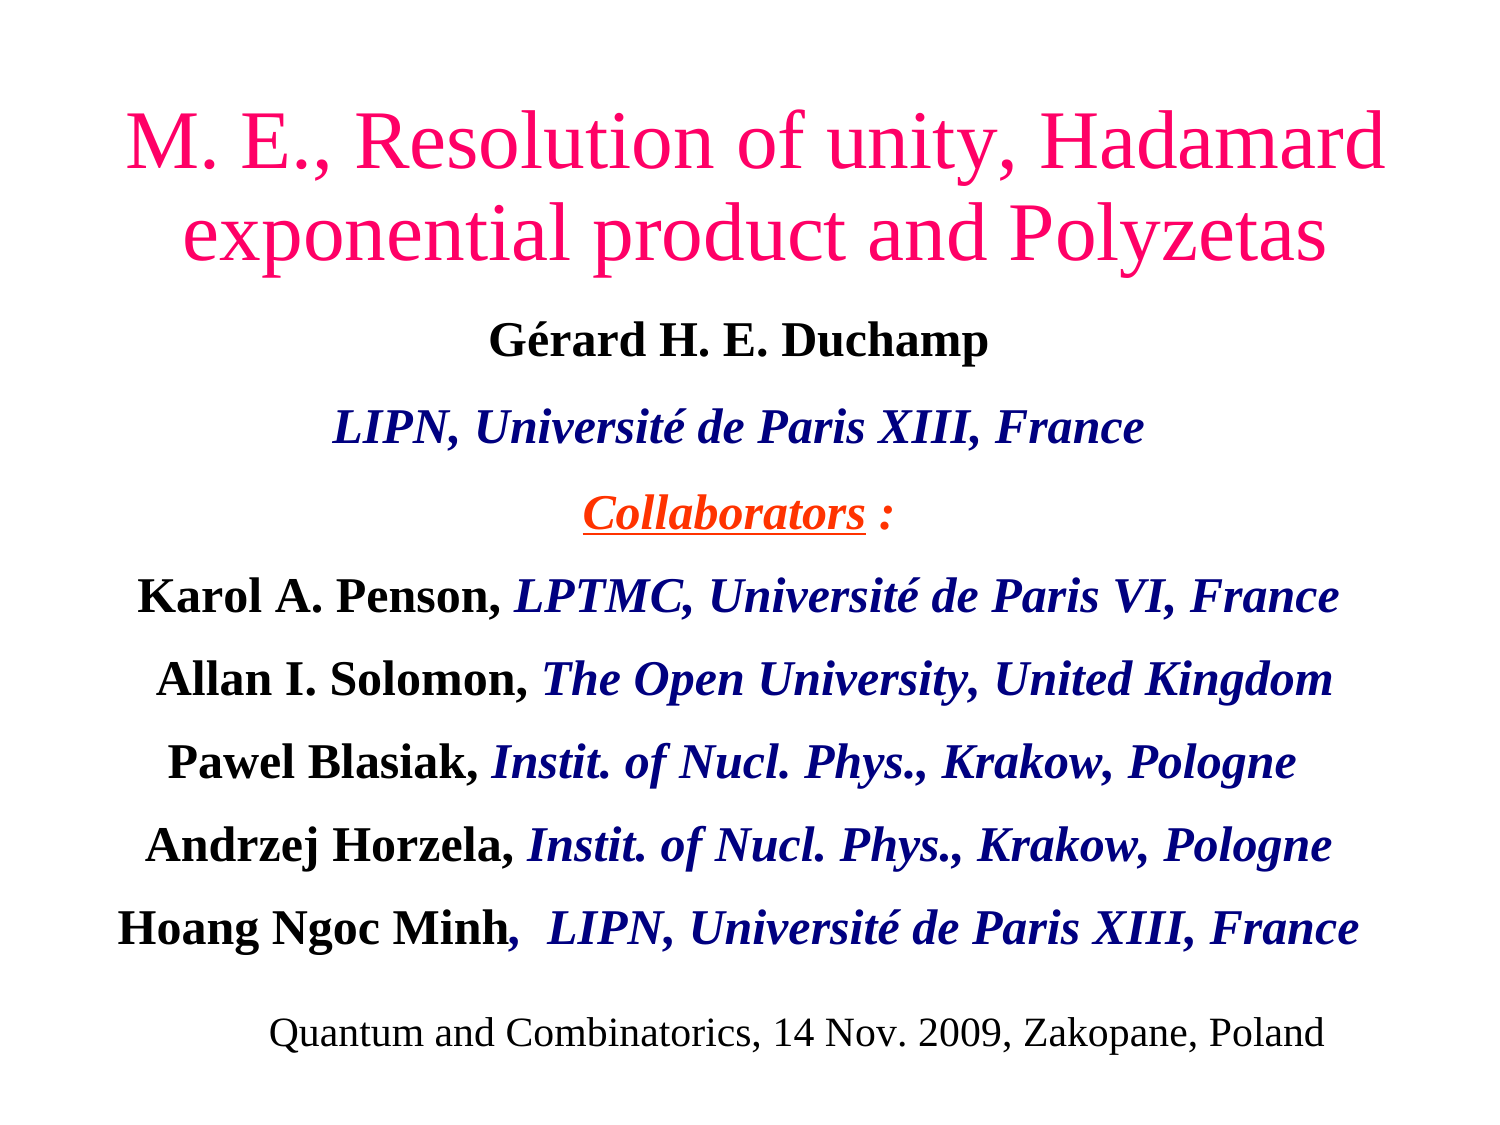

# M. E., Resolution of unity, Hadamard exponential product and Polyzetas
Gérard H. E. Duchamp
LIPN, Université de Paris XIII, France
Collaborators :
Karol A. Penson, LPTMC, Université de Paris VI, France
 Allan I. Solomon, The Open University, United Kingdom
Pawel Blasiak, Instit. of Nucl. Phys., Krakow, Pologne
Andrzej Horzela, Instit. of Nucl. Phys., Krakow, Pologne
Hoang Ngoc Minh, LIPN, Université de Paris XIII, France
Quantum and Combinatorics, 14 Nov. 2009, Zakopane, Poland